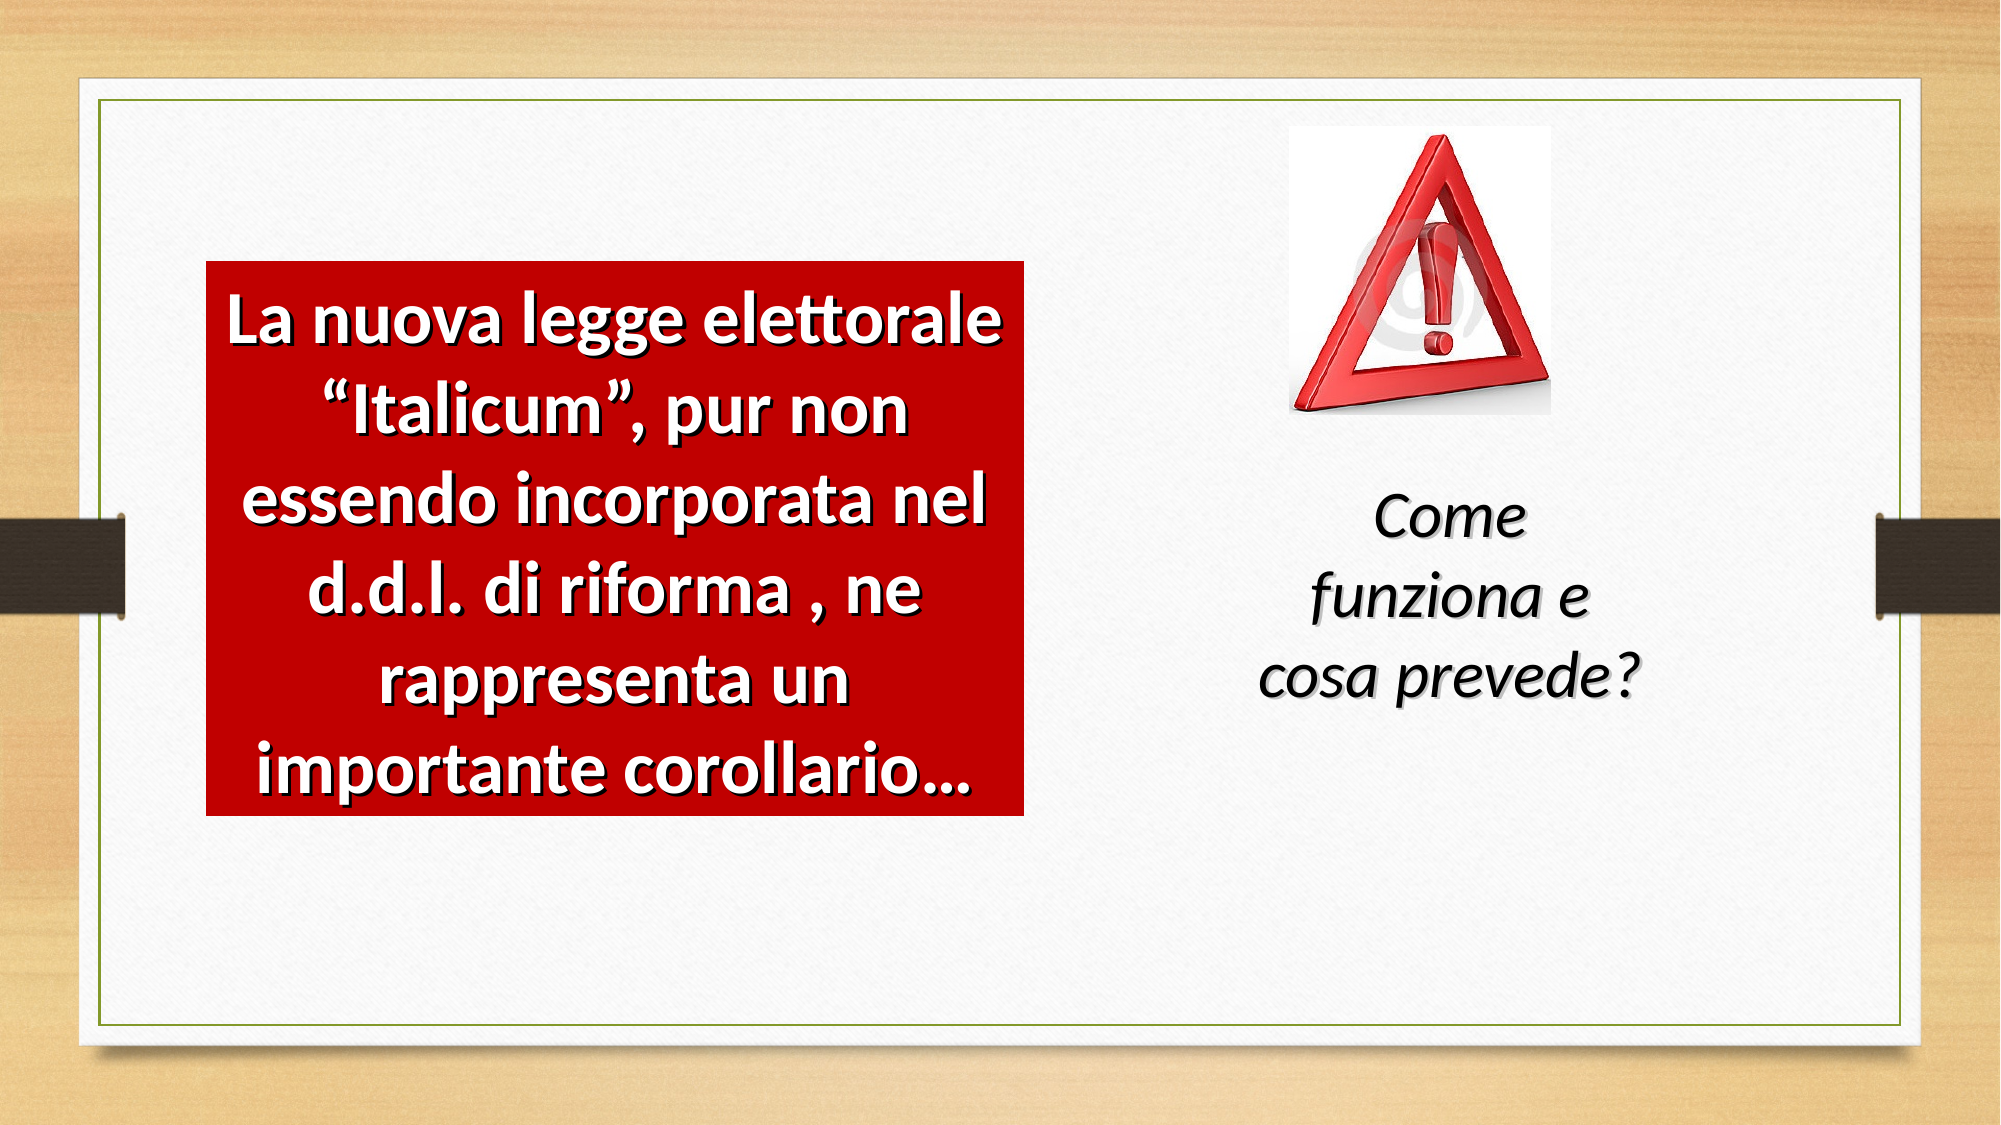

La nuova legge elettorale “Italicum”, pur non essendo incorporata nel d.d.l. di riforma , ne rappresenta un importante corollario…
Come funziona e cosa prevede?